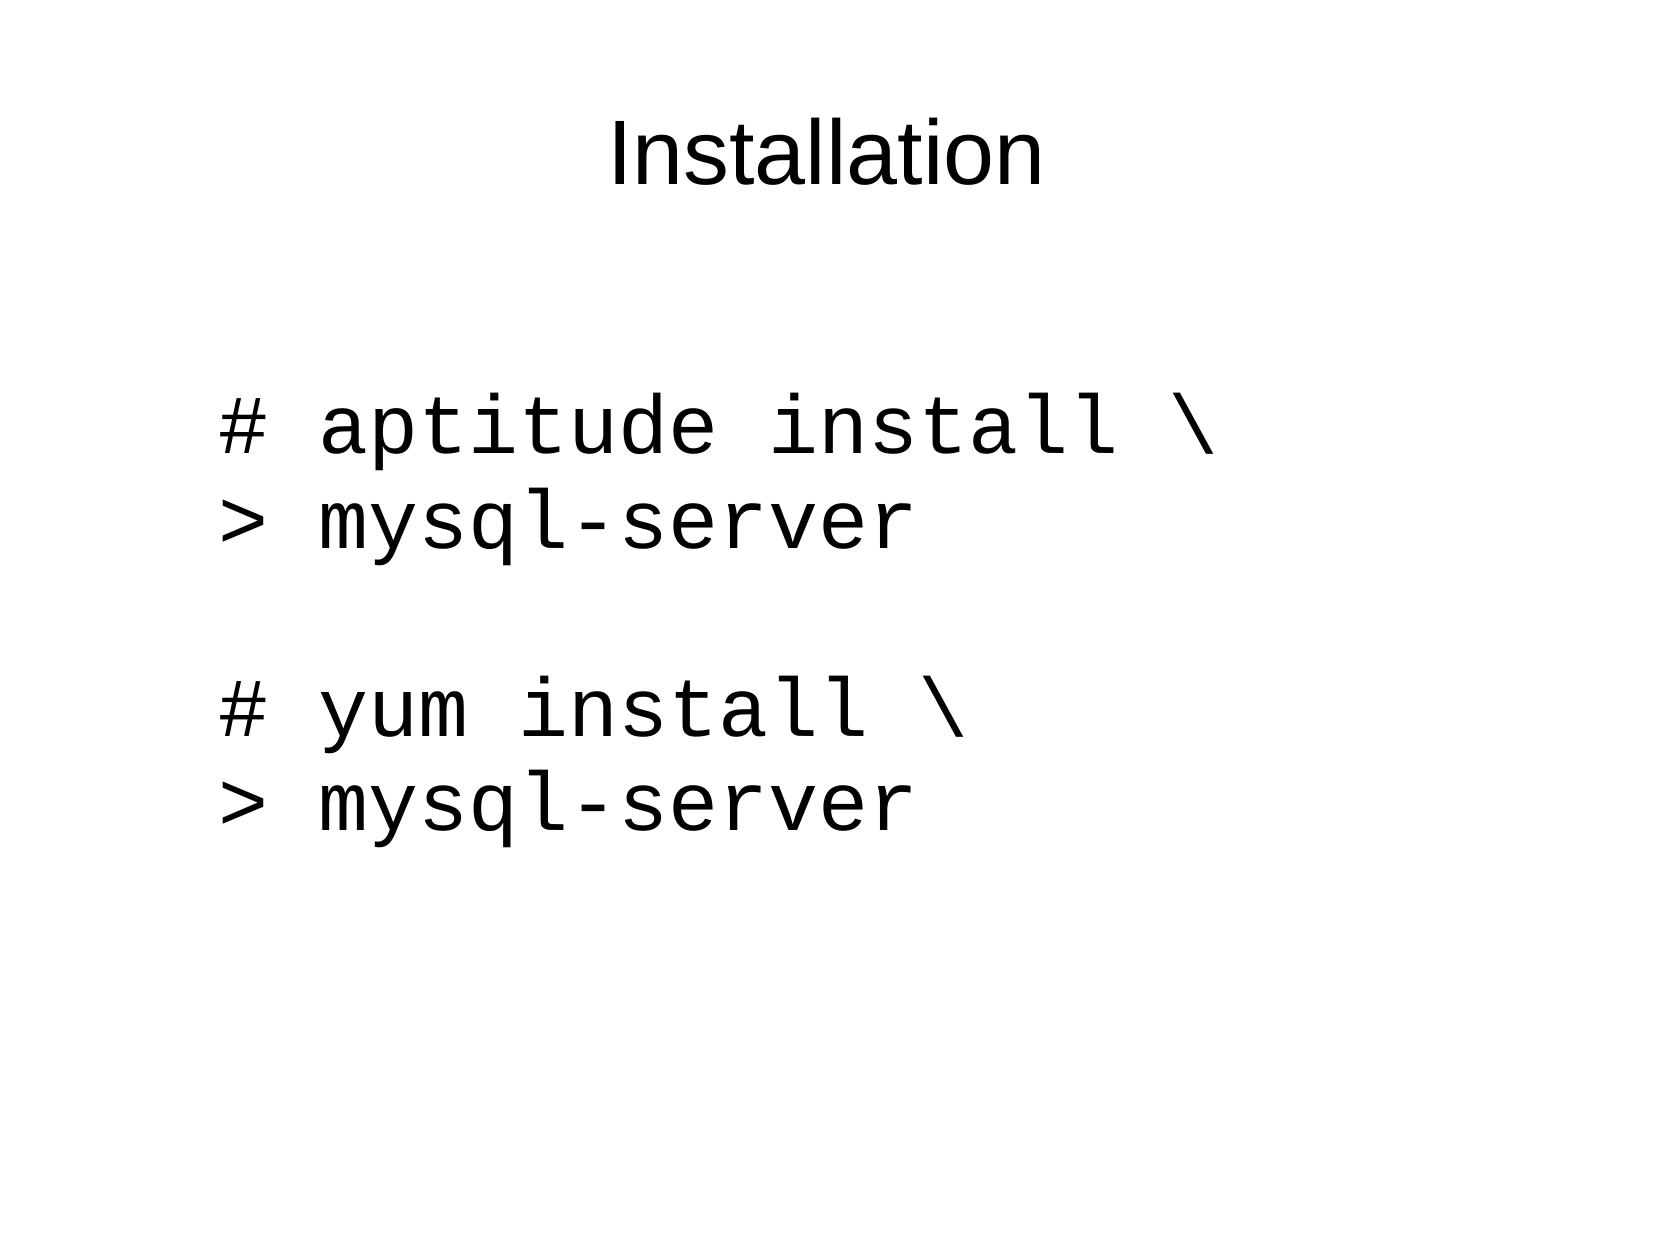

# Installation
# aptitude install \
> mysql-server
# yum install \
> mysql-server